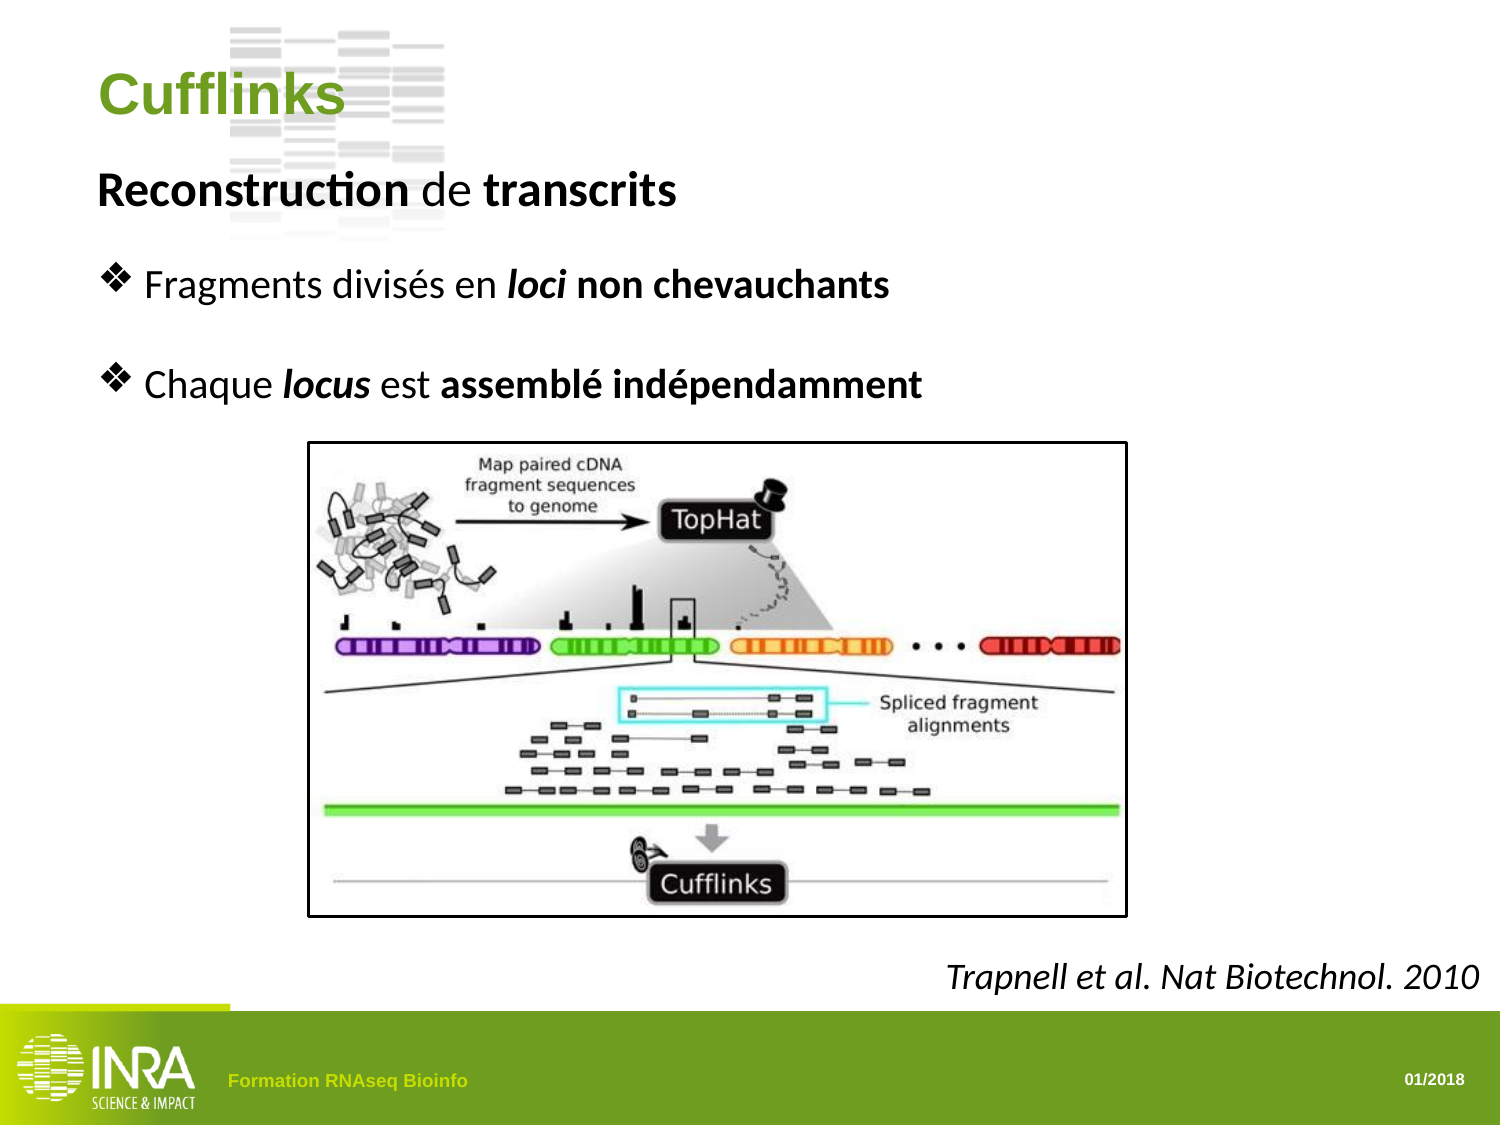

Cufflinks
Reconstruction de transcrits
 Fragments divisés en loci non chevauchants
 Chaque locus est assemblé indépendamment
Trapnell et al. Nat Biotechnol. 2010